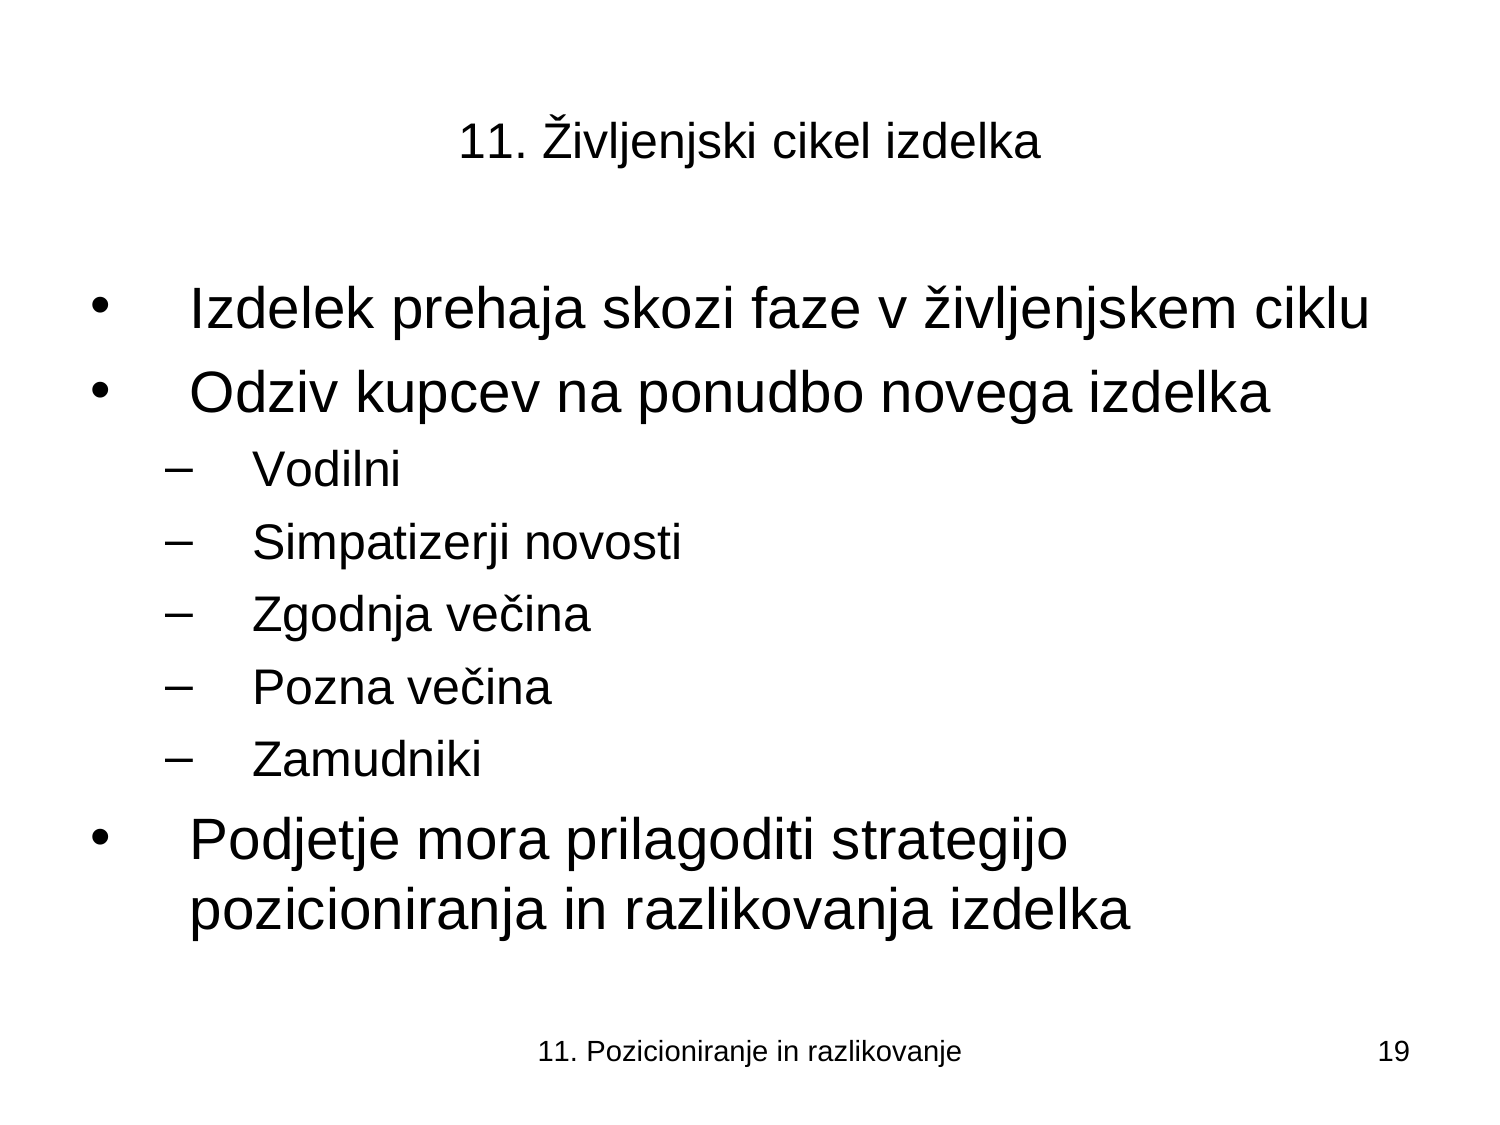

# 11. Življenjski cikel izdelka
Izdelek prehaja skozi faze v življenjskem ciklu
Odziv kupcev na ponudbo novega izdelka
Vodilni
Simpatizerji novosti
Zgodnja večina
Pozna večina
Zamudniki
Podjetje mora prilagoditi strategijo pozicioniranja in razlikovanja izdelka
11. Pozicioniranje in razlikovanje